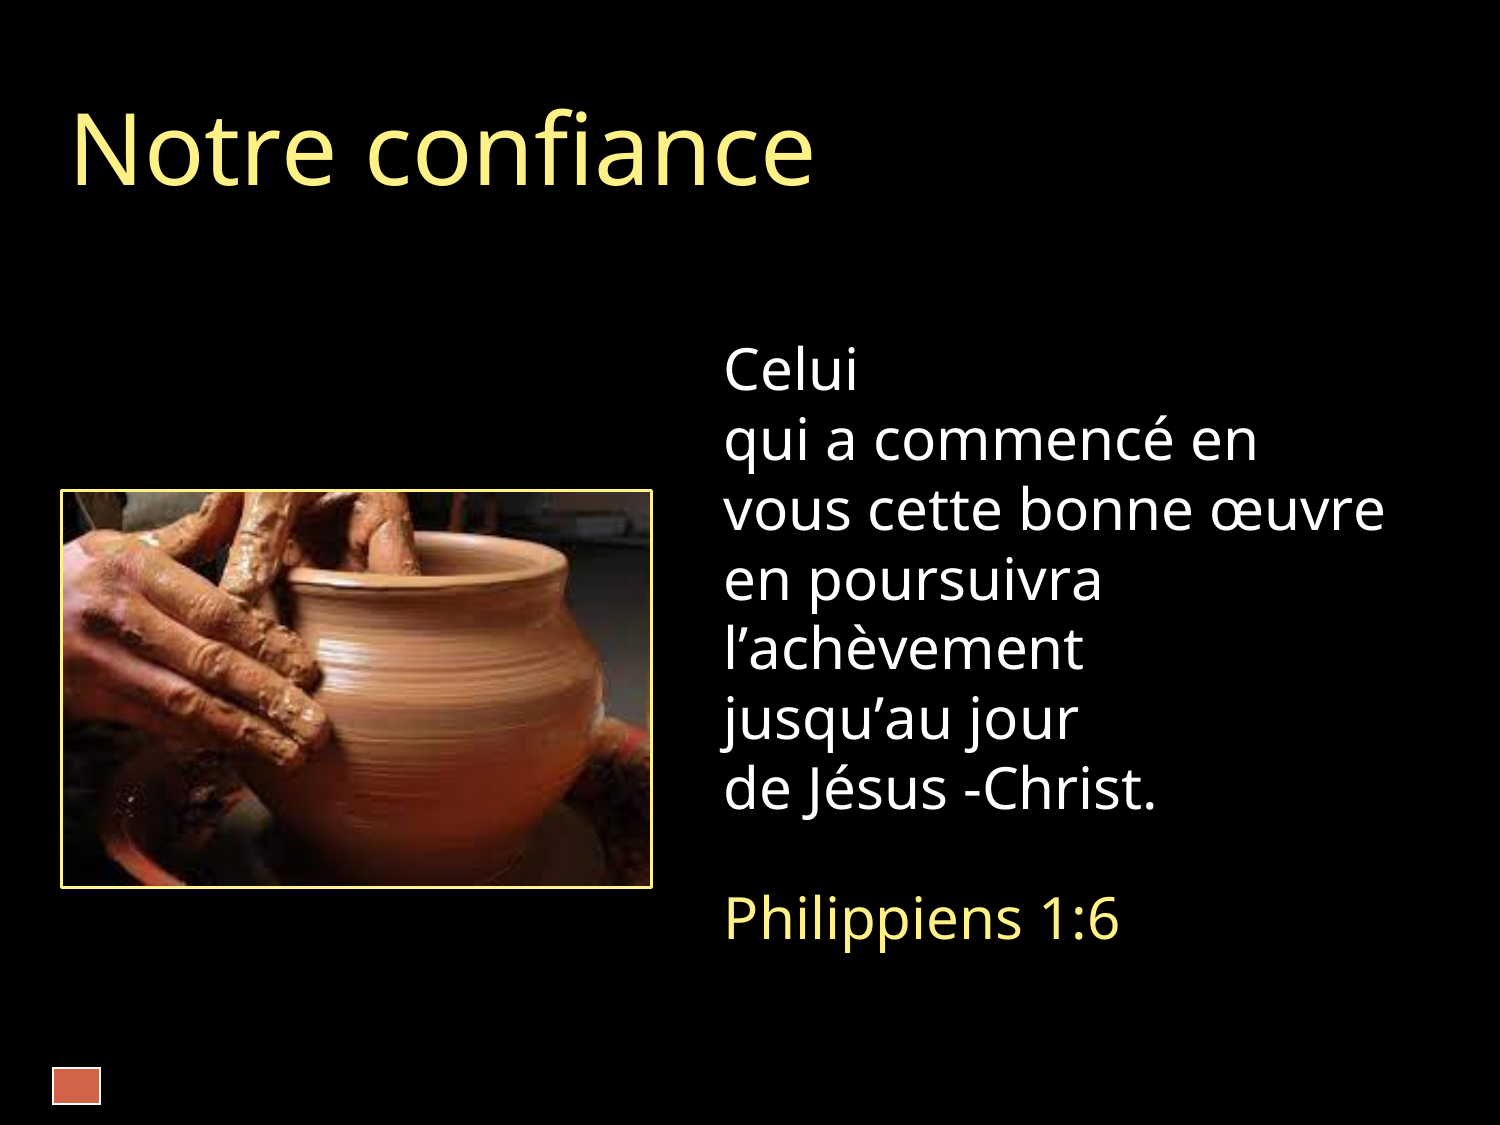

# Notre confiance
Celui
qui a commencé en vous cette bonne œuvre
en poursuivra l’achèvement
jusqu’au jour
de Jésus -Christ.
Philippiens 1:6